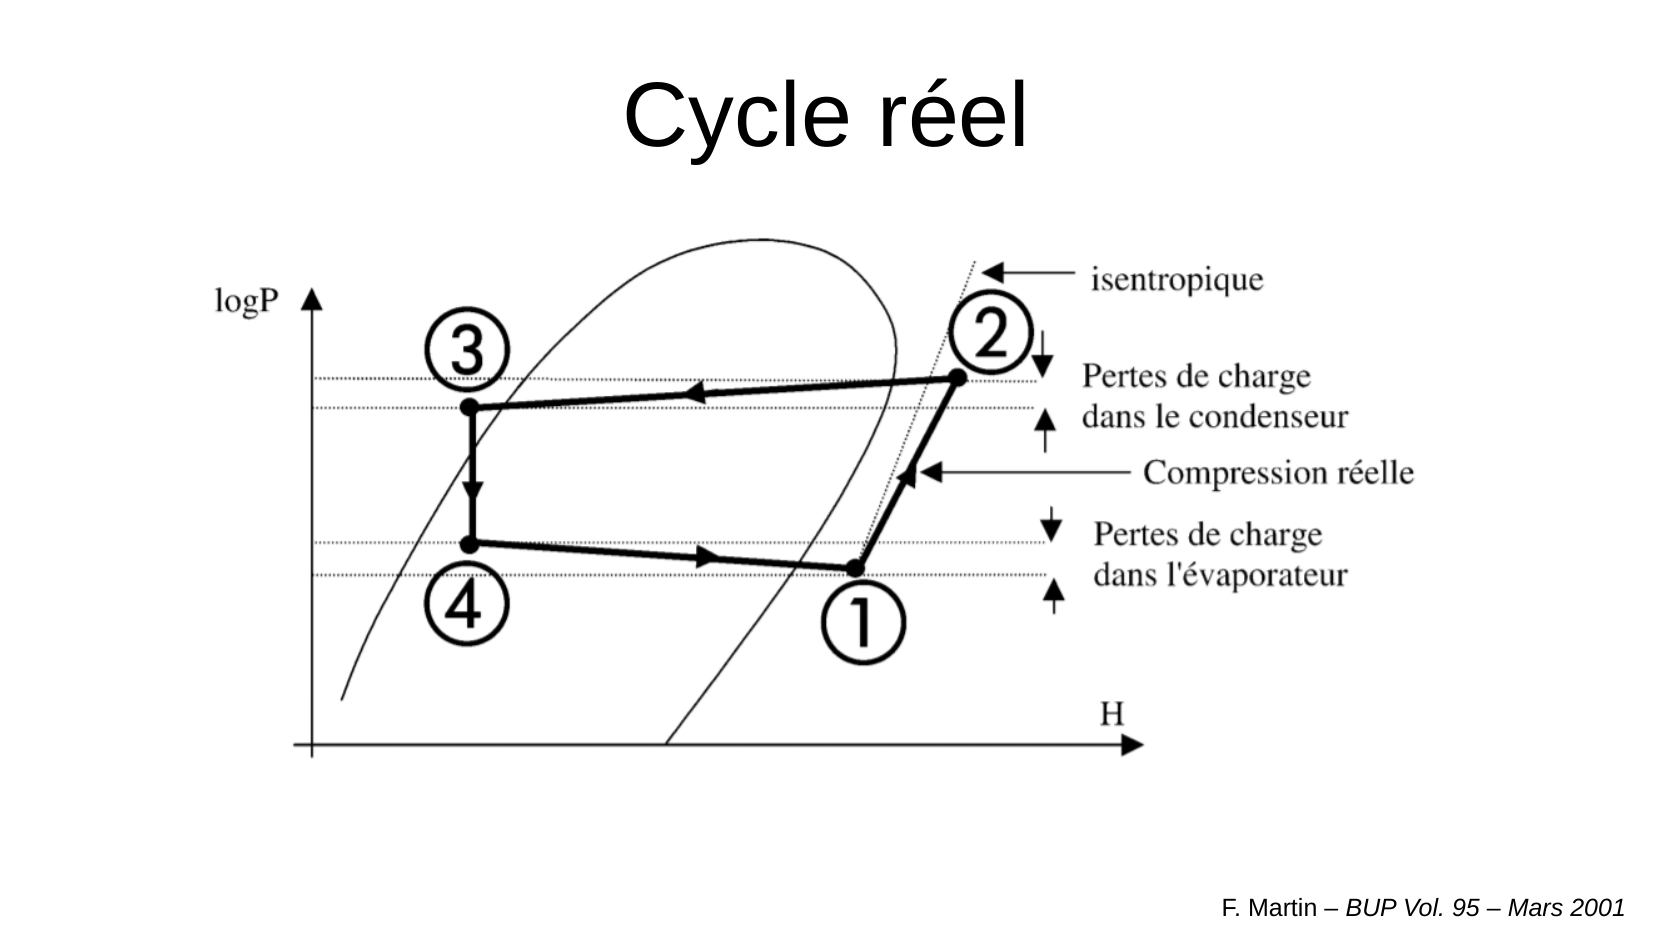

# Cycle réel
F. Martin – BUP Vol. 95 – Mars 2001